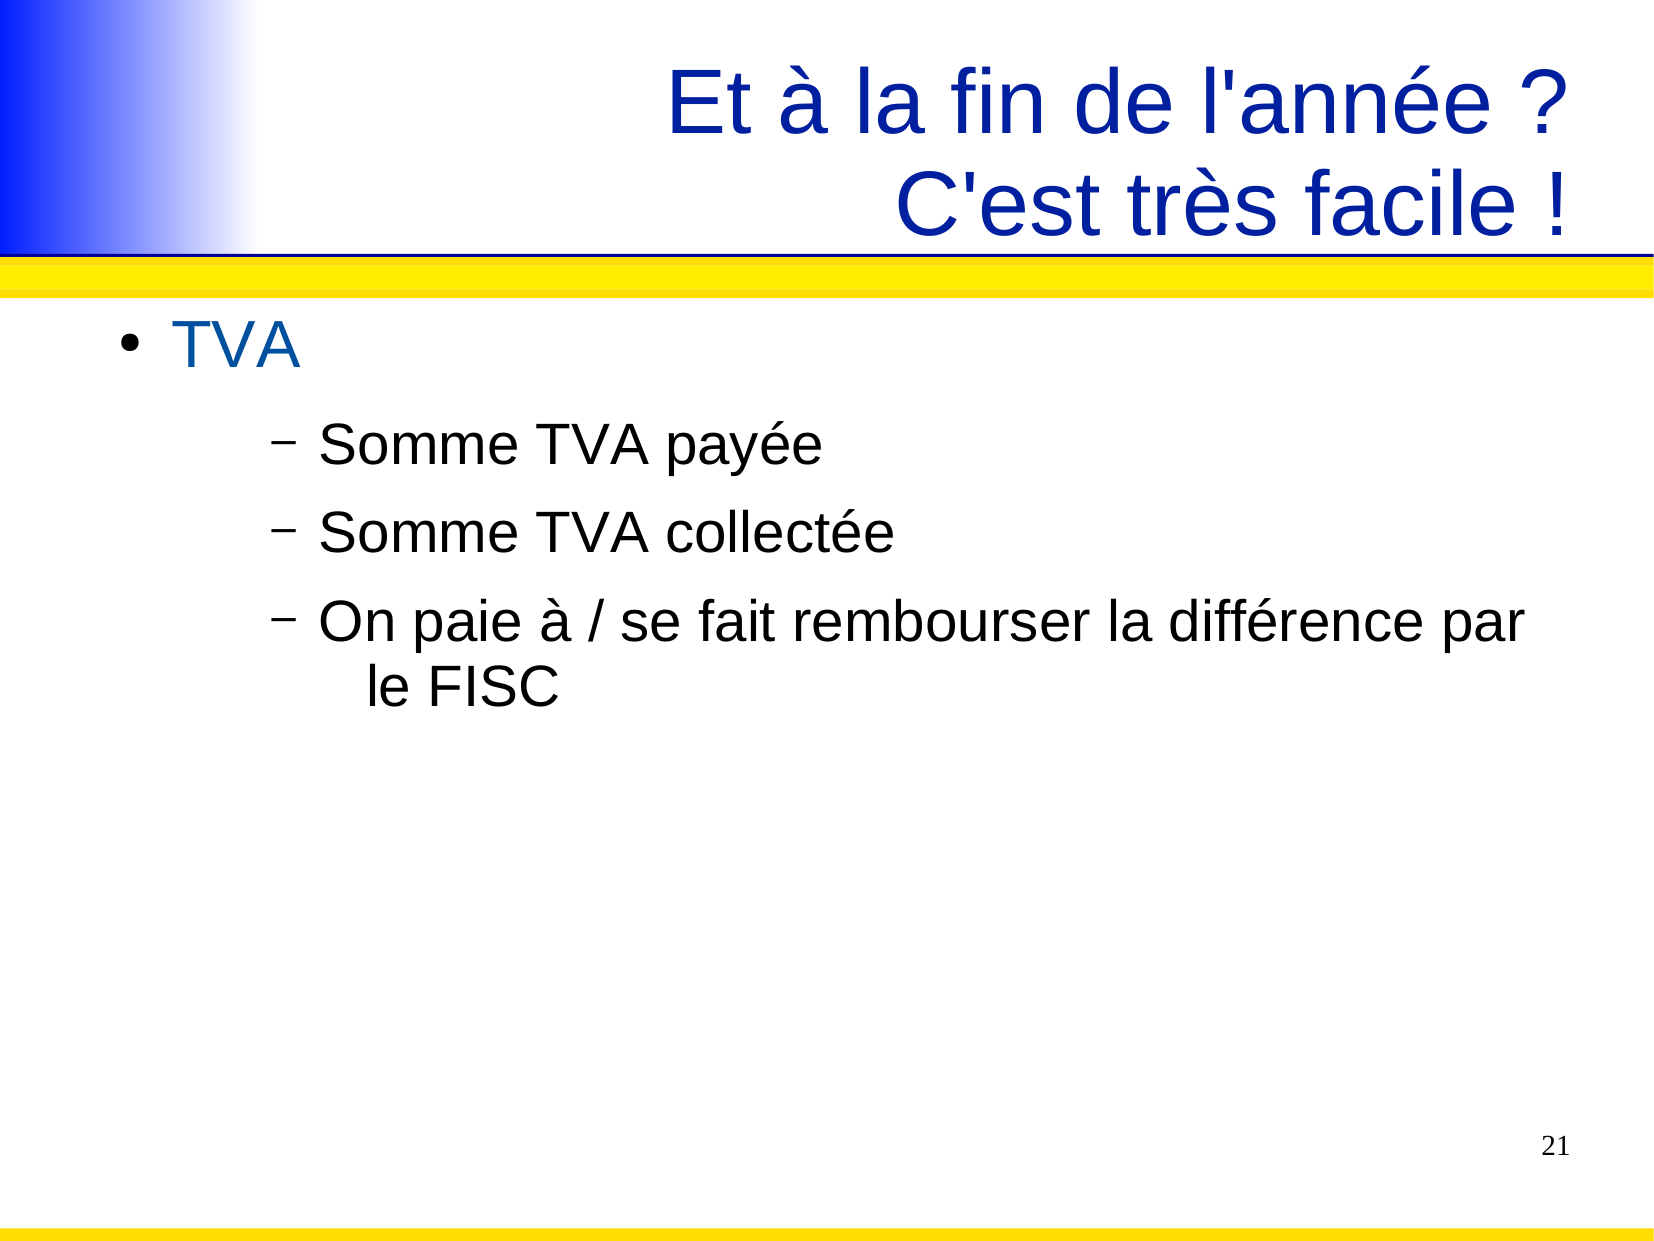

# Et à la fin de l'année ? C'est très facile !
TVA
Somme TVA payée
Somme TVA collectée
On paie à / se fait rembourser la différence par le FISC
21